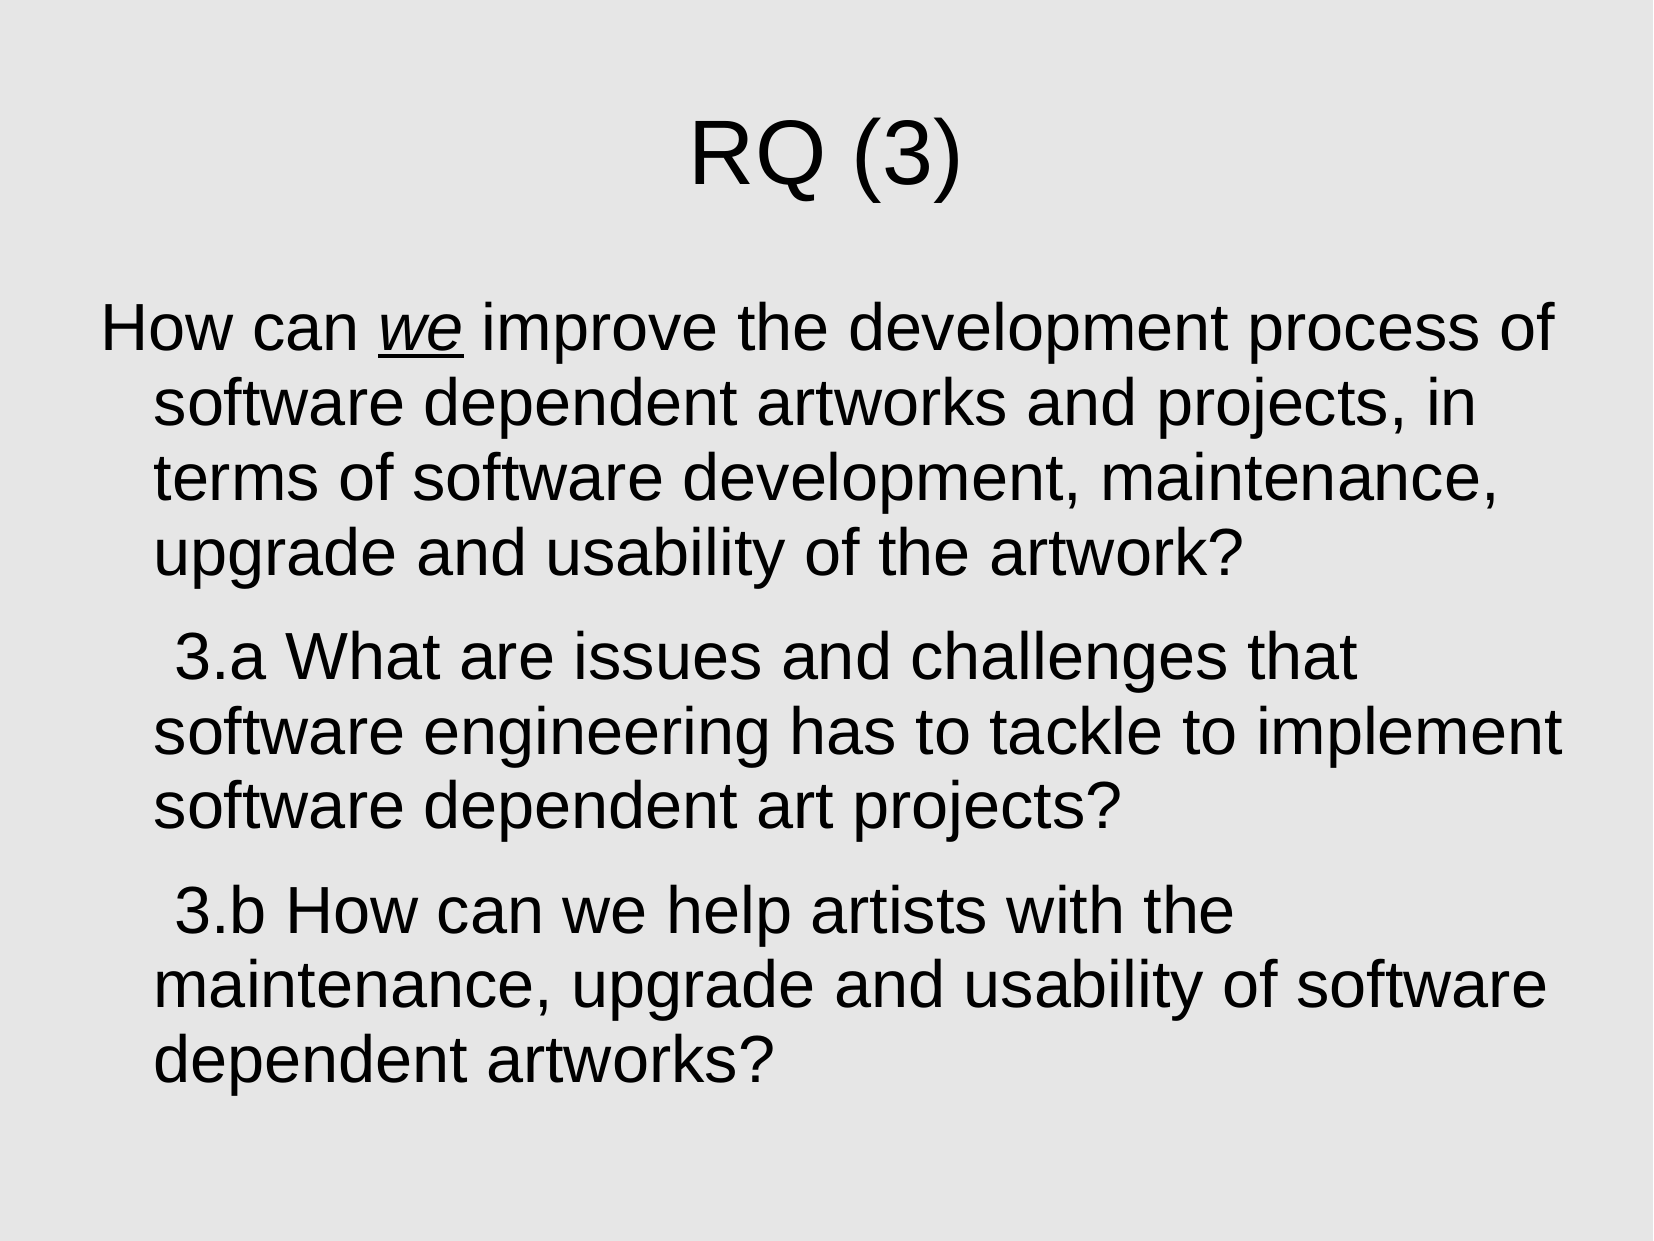

# RQ (3)
How can we improve the development process of software dependent artworks and projects, in terms of software development, maintenance, upgrade and usability of the artwork?
 3.a What are issues and challenges that software engineering has to tackle to implement software dependent art projects?
 3.b How can we help artists with the maintenance, upgrade and usability of software dependent artworks?